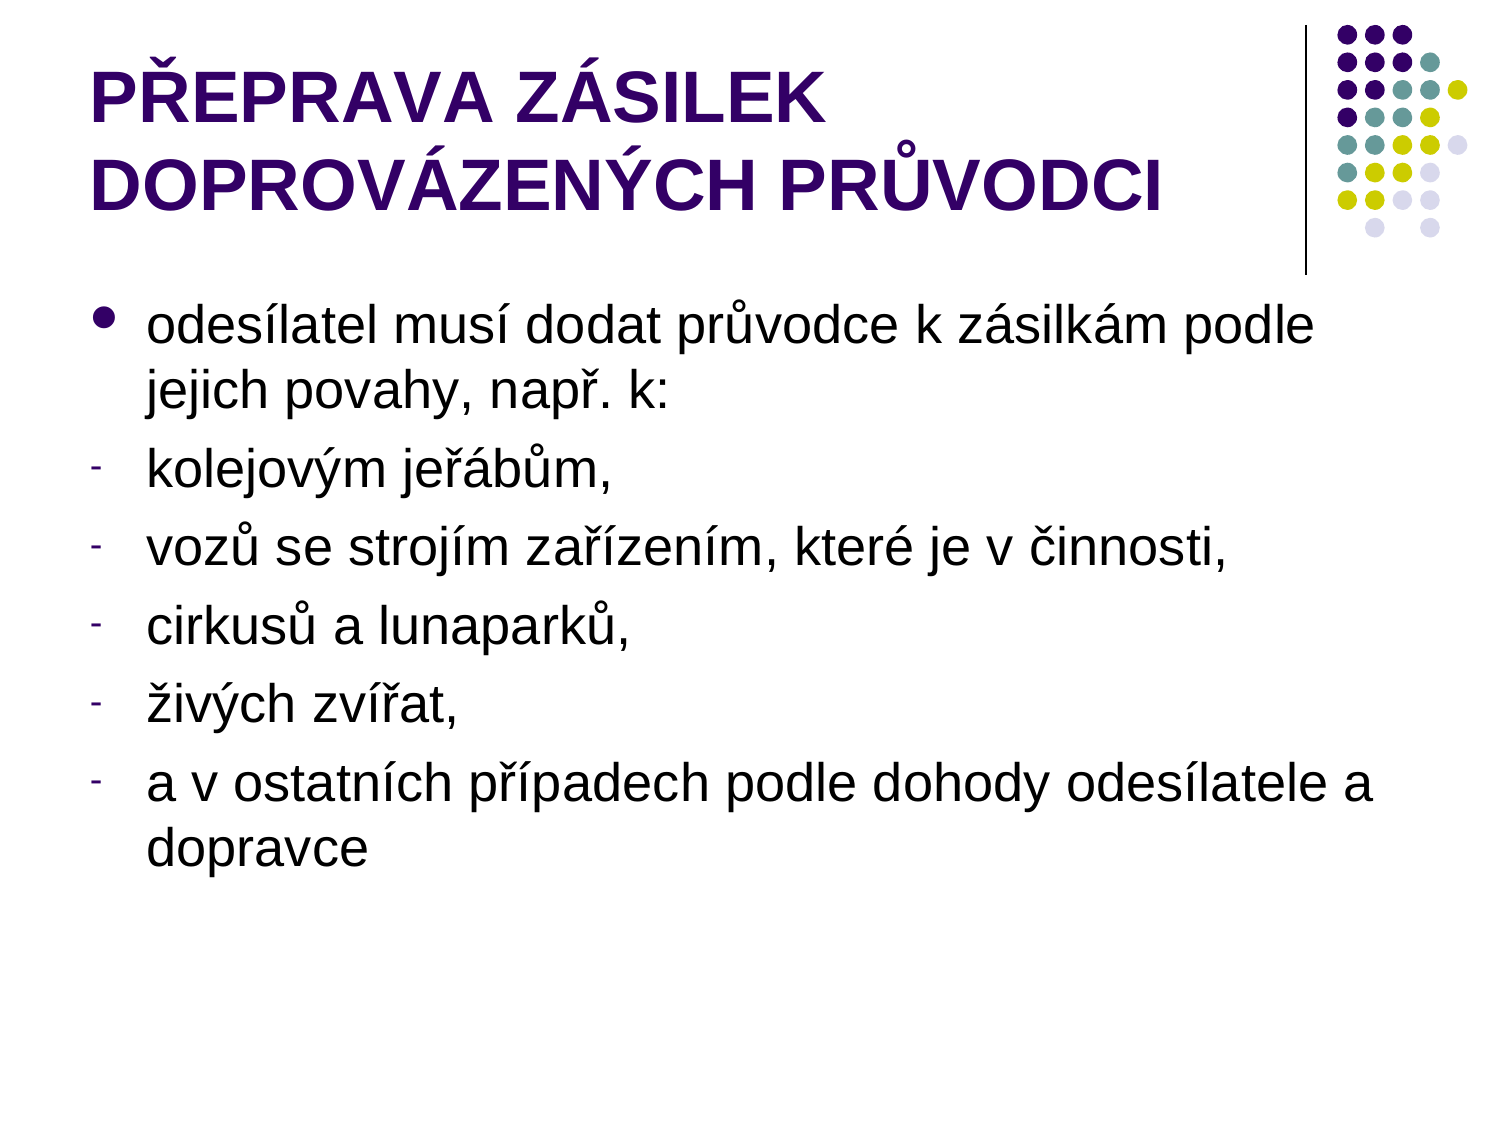

# PŘEPRAVA ZÁSILEK DOPROVÁZENÝCH PRŮVODCI
odesílatel musí dodat průvodce k zásilkám podle jejich povahy, např. k:
kolejovým jeřábům,
vozů se strojím zařízením, které je v činnosti,
cirkusů a lunaparků,
živých zvířat,
a v ostatních případech podle dohody odesílatele a dopravce